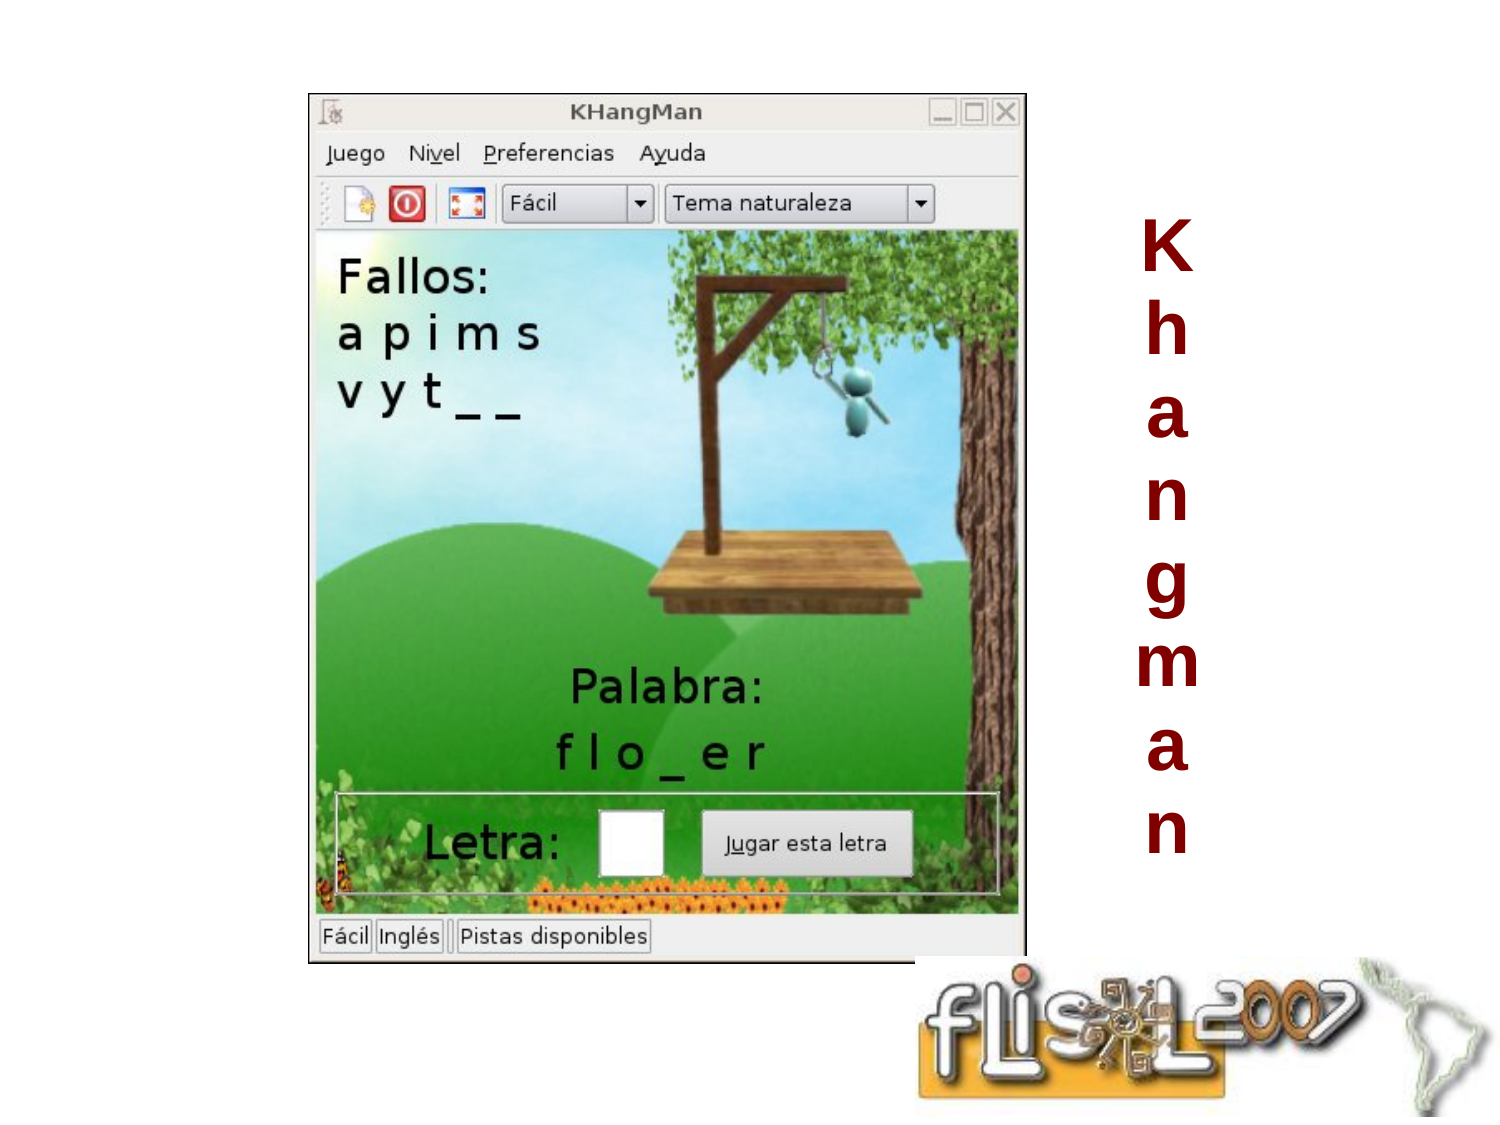

K
h
a
n
g
m
a
n